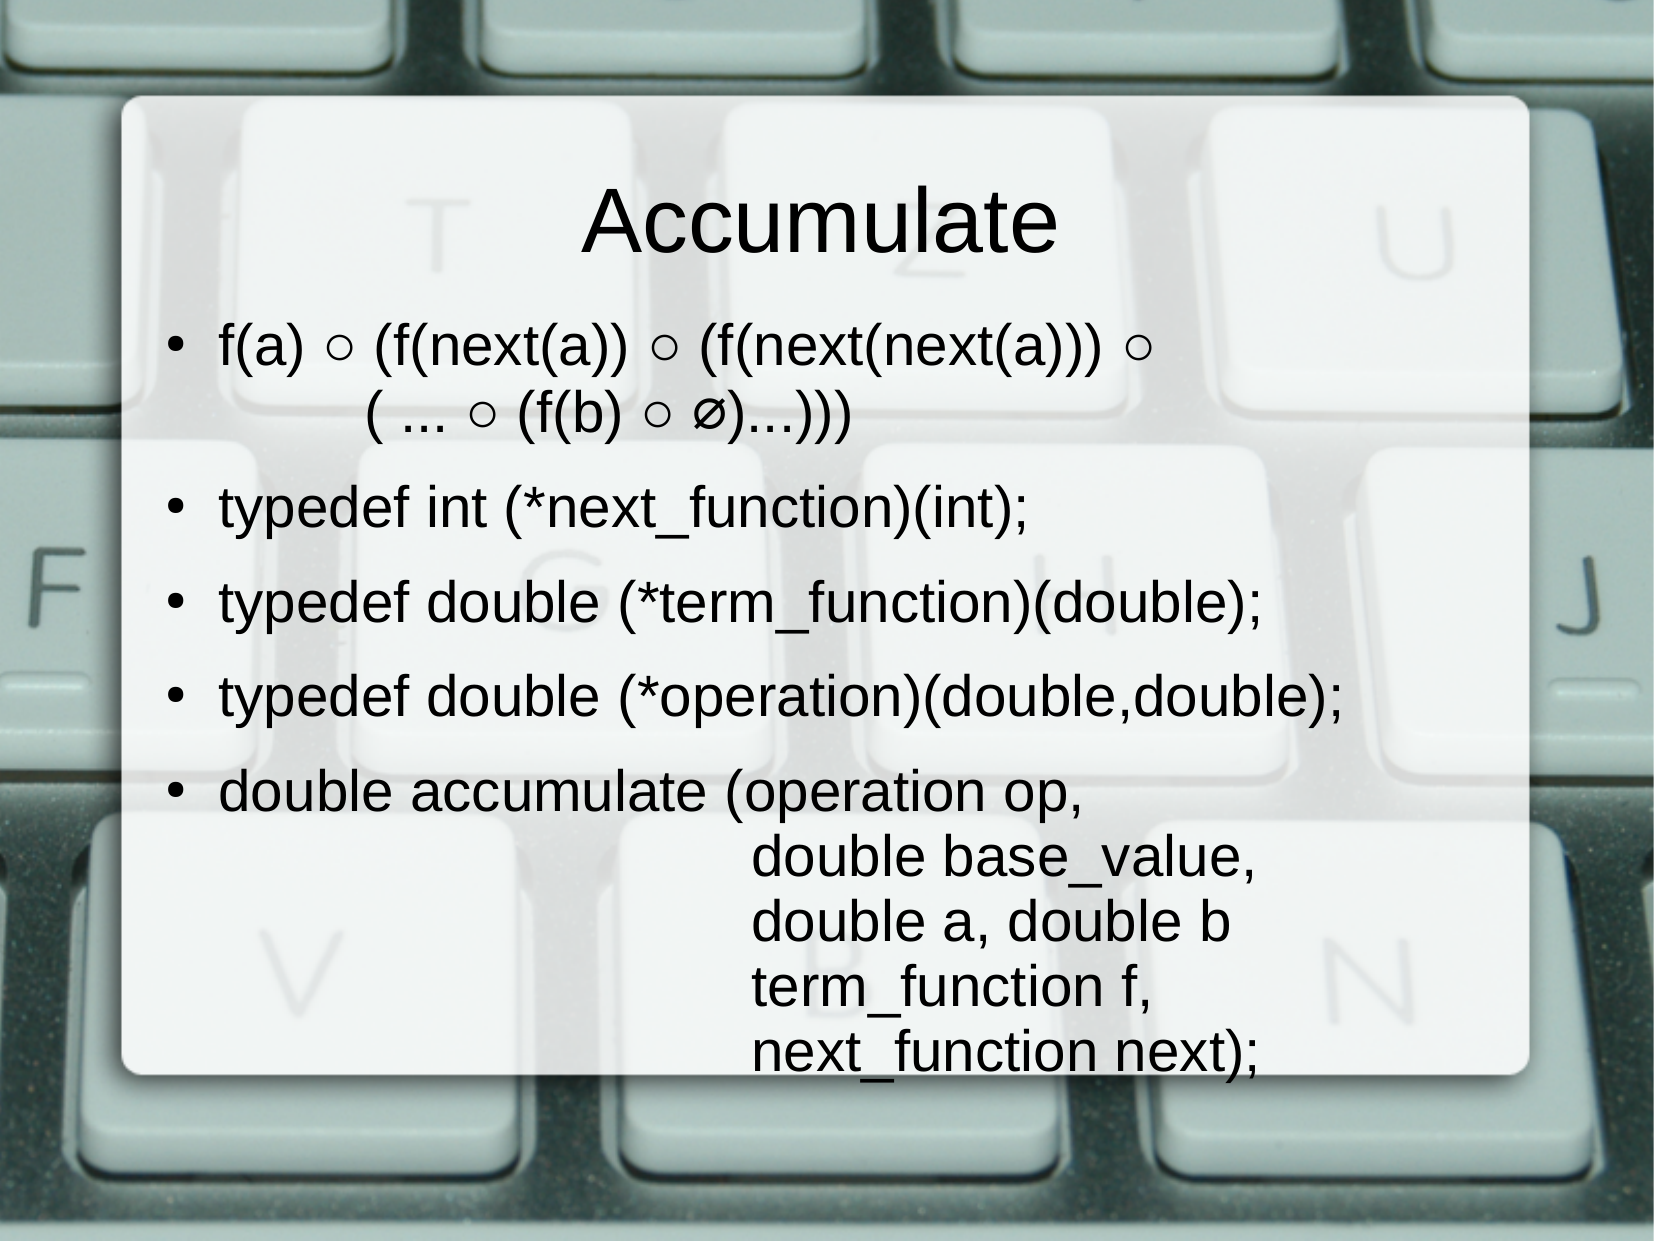

# Accumulate
f(a) ○ (f(next(a)) ○ (f(next(next(a))) ○
 ( ... ○ (f(b) ○ ⌀)...)))
typedef int (*next_function)(int);
typedef double (*term_function)(double);
typedef double (*operation)(double,double);
double accumulate (operation op,
							 double base_value,
 							 double a, double b
							 term_function f,
							 next_function next);